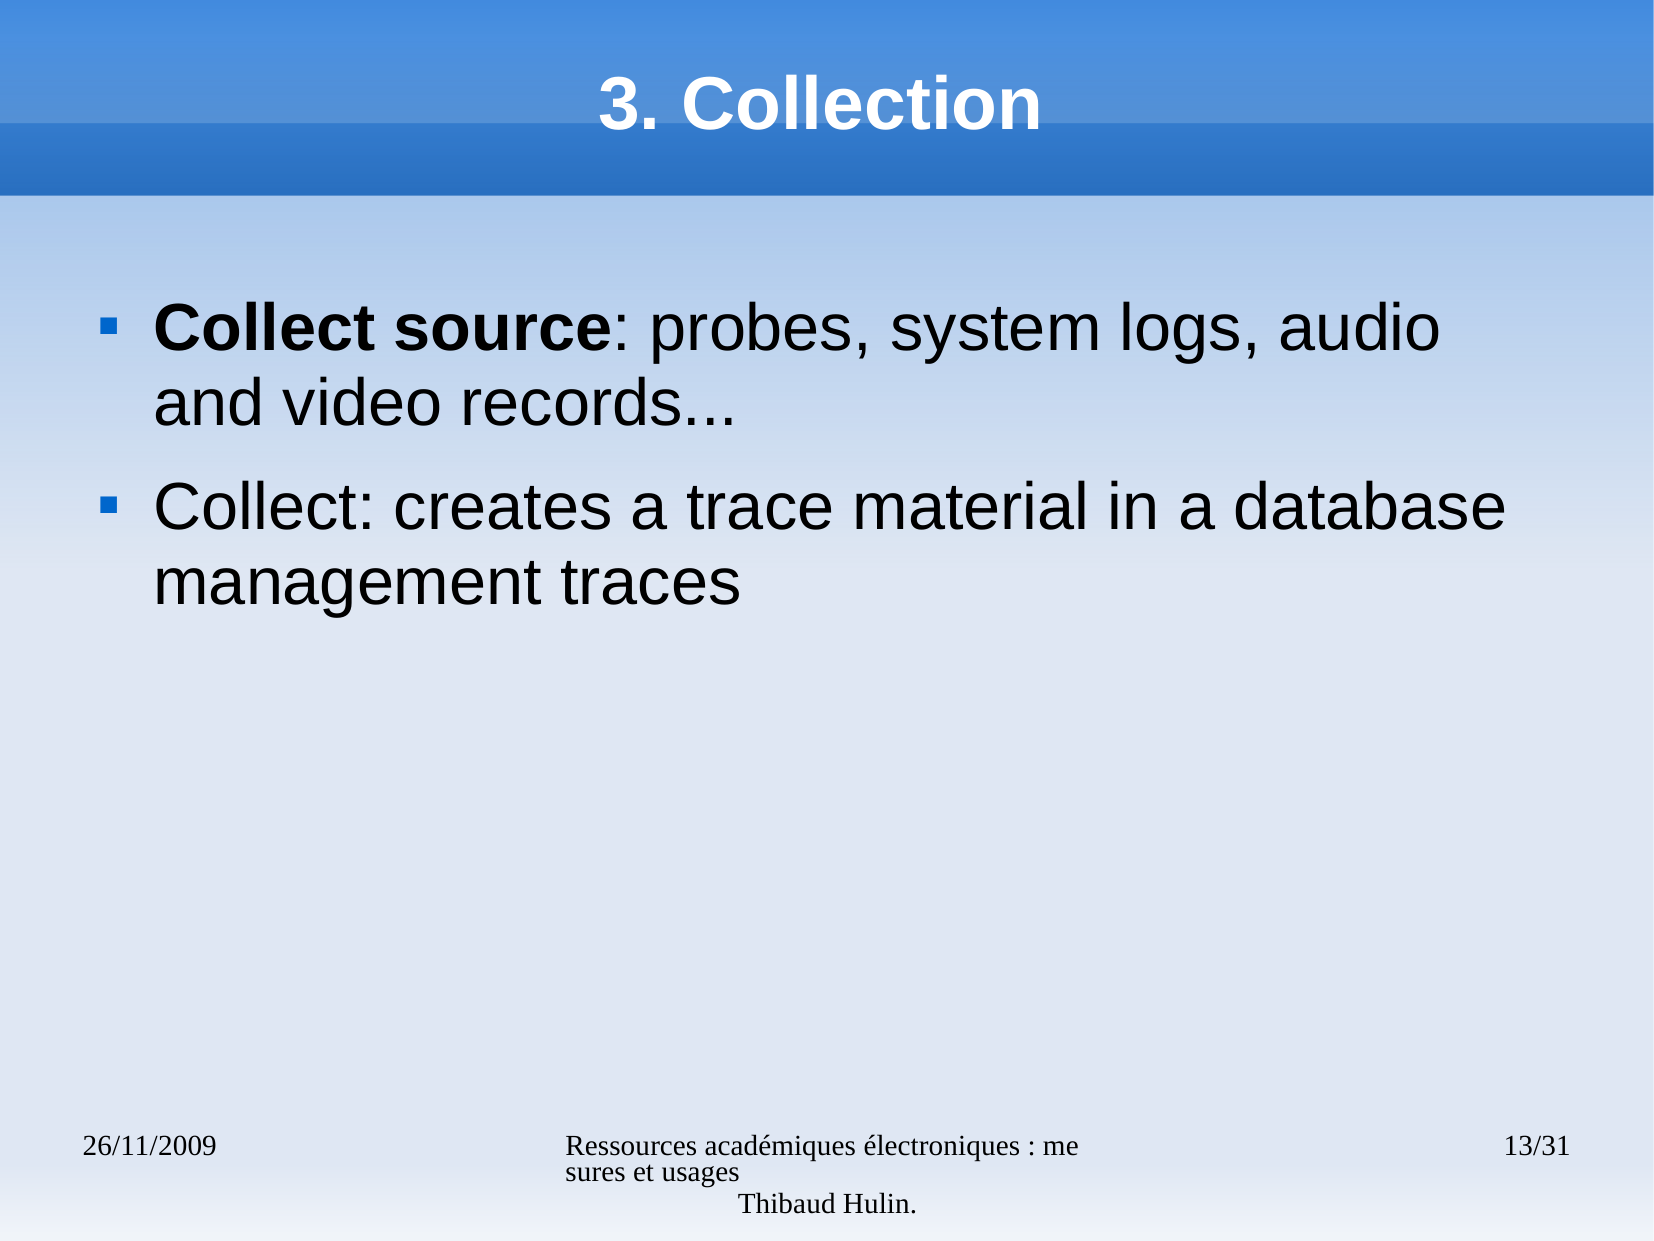

# 3. Collection
Collect source: probes, system logs, audio and video records...
Collect: creates a trace material in a database management traces
26/11/2009
Ressources académiques électroniques : mesures et usages
13